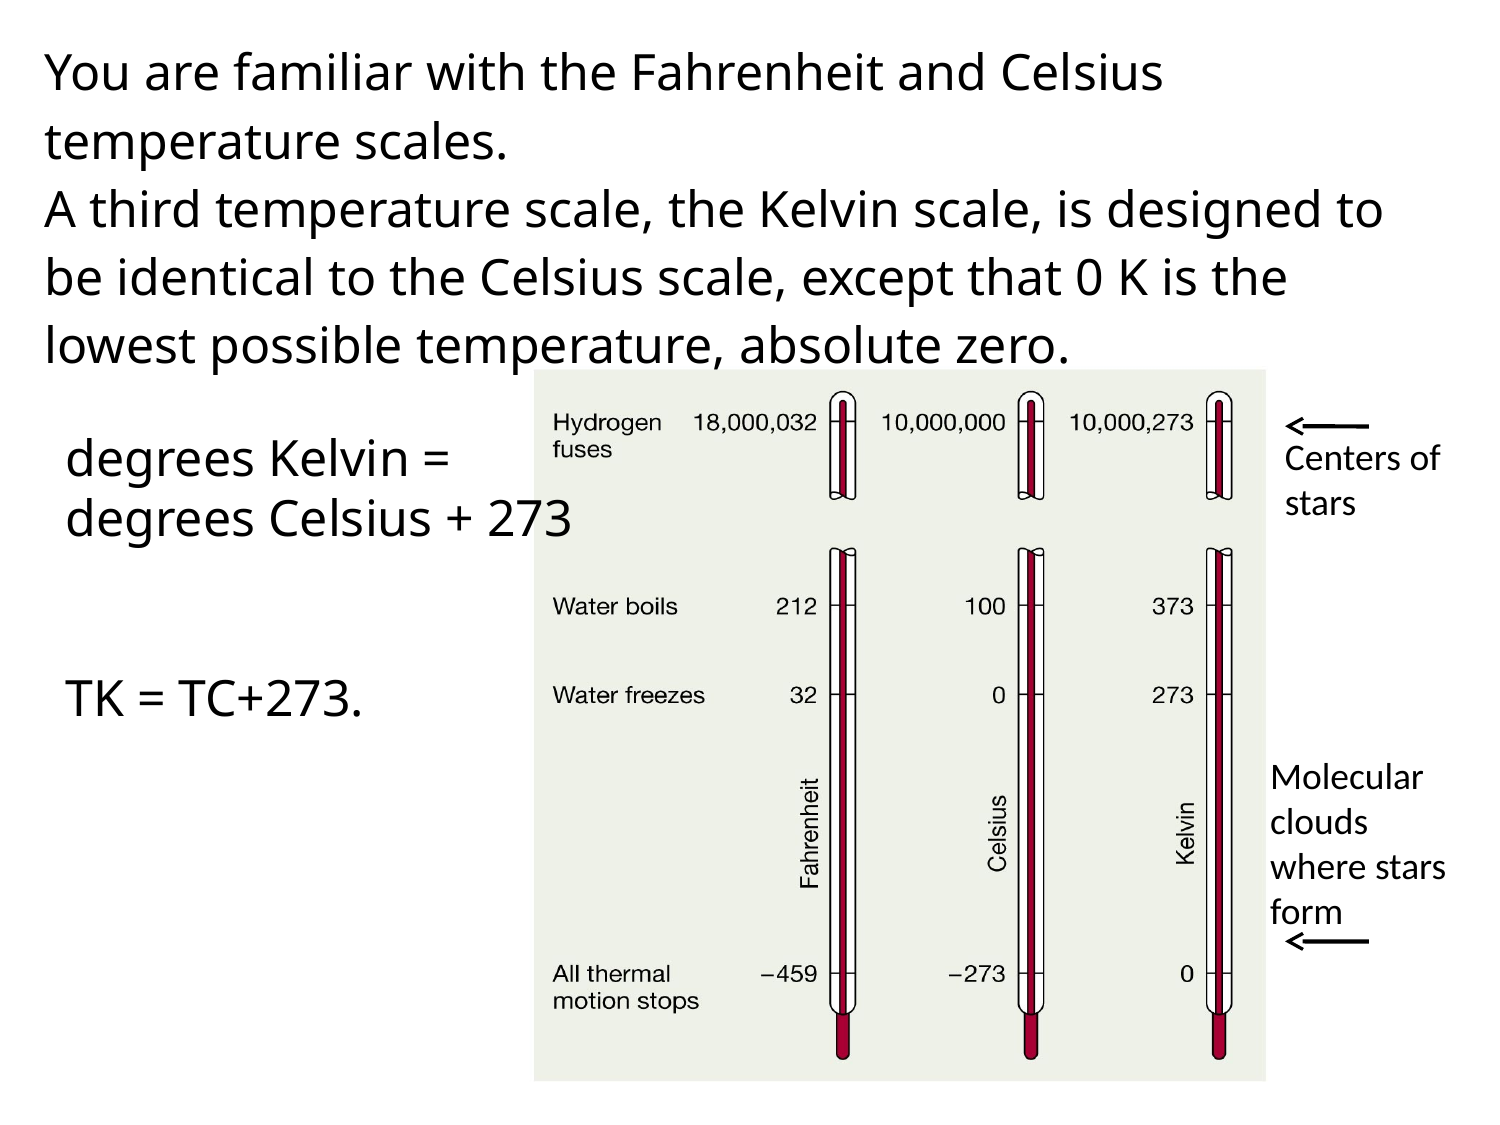

You are familiar with the Fahrenheit and Celsius temperature scales.
A third temperature scale, the Kelvin scale, is designed to be identical to the Celsius scale, except that 0 K is the lowest possible temperature, absolute zero.
degrees Kelvin = degrees Celsius + 273
TK = TC+273.
Centers of stars
Molecular clouds where stars form